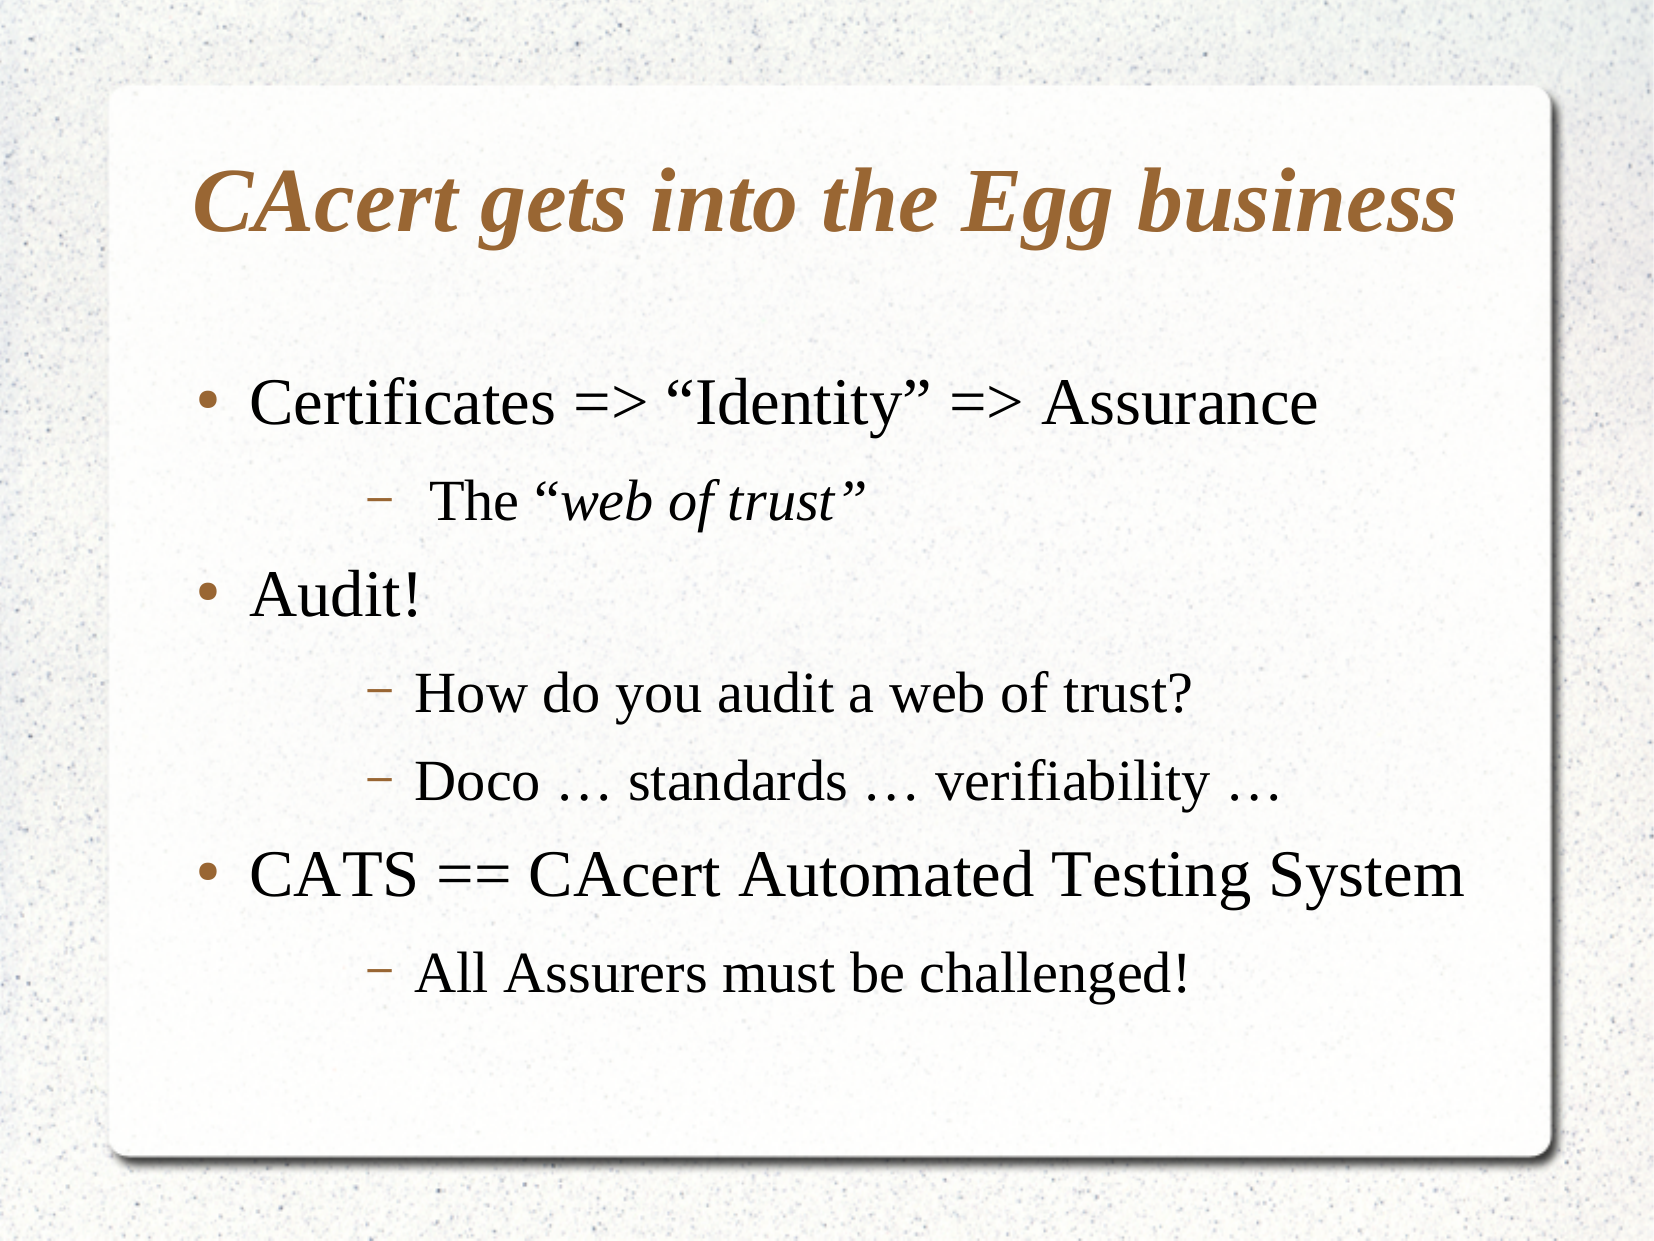

# CAcert gets into the Egg business
Certificates => “Identity” => Assurance
 The “web of trust”
Audit!
How do you audit a web of trust?
Doco … standards … verifiability …
CATS == CAcert Automated Testing System
All Assurers must be challenged!